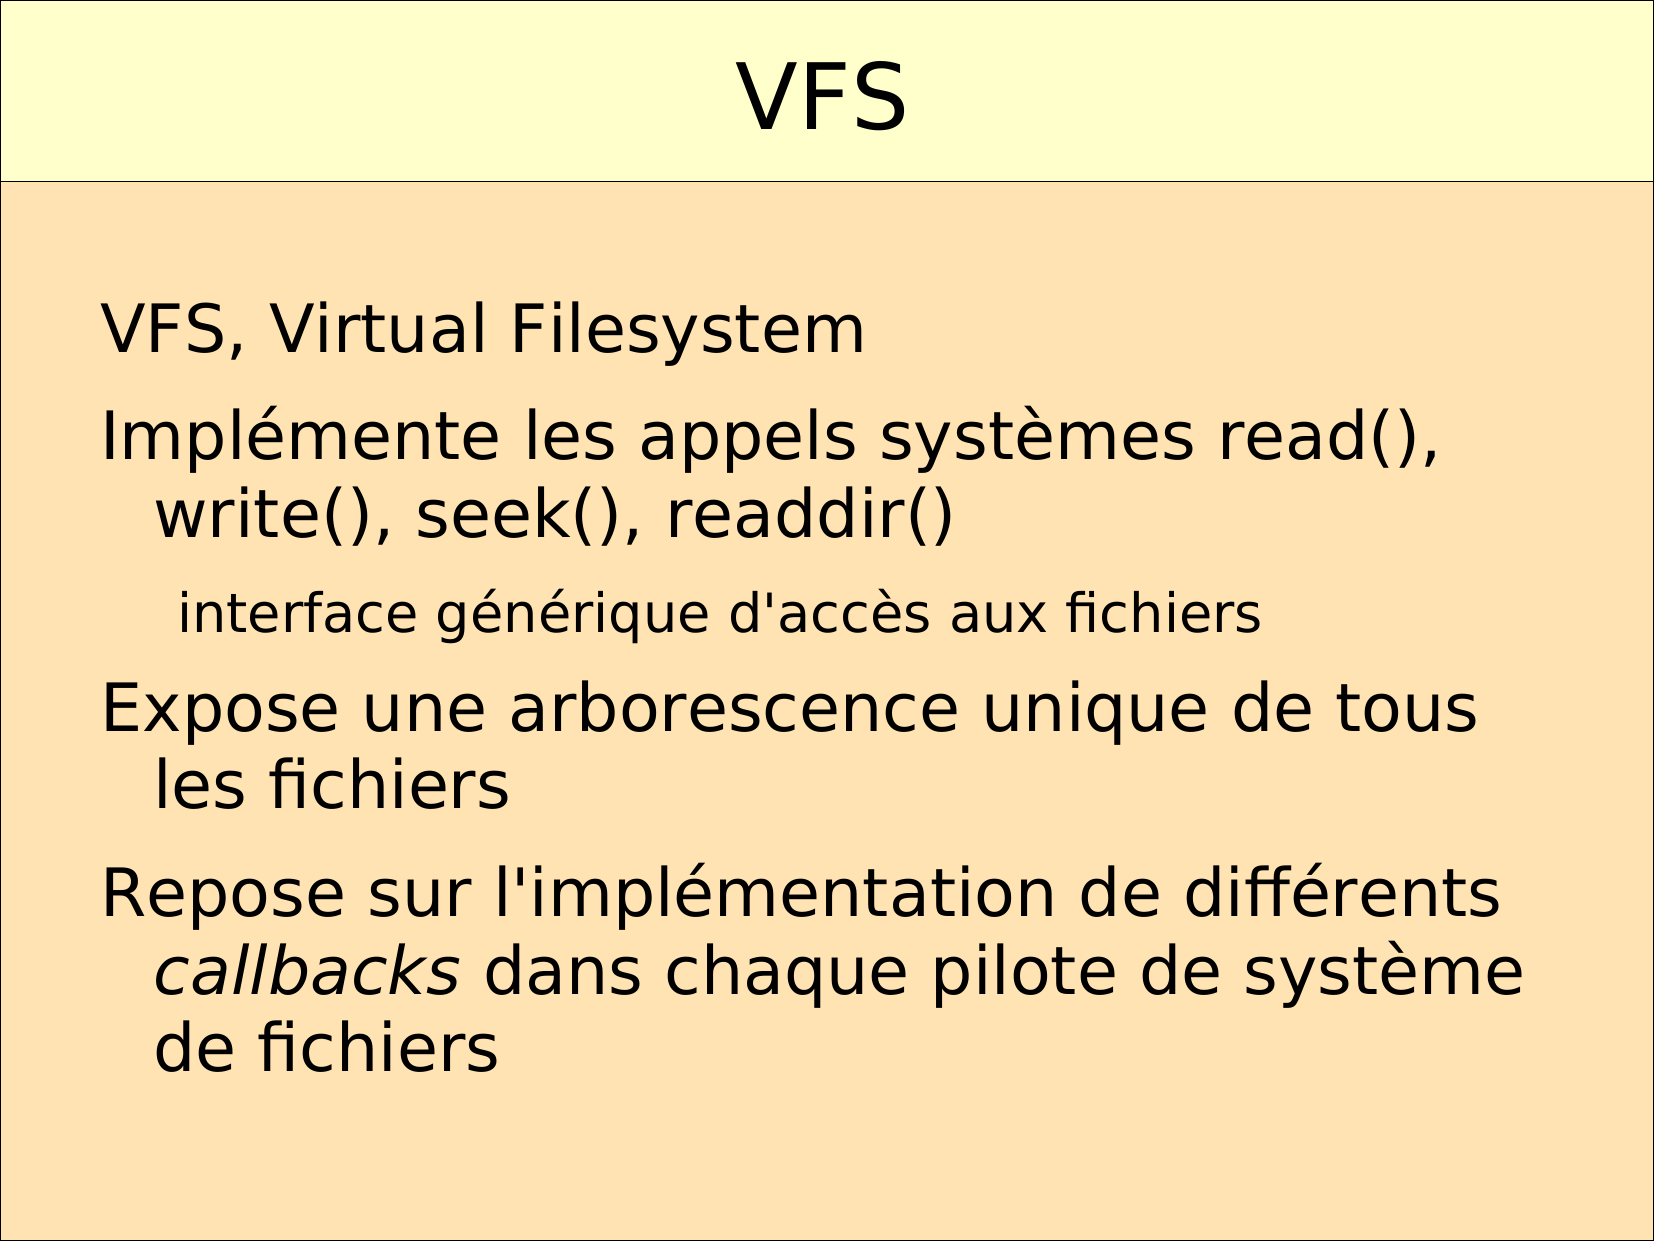

# VFS
VFS, Virtual Filesystem
Implémente les appels systèmes read(), write(), seek(), readdir()
interface générique d'accès aux fichiers
Expose une arborescence unique de tous les fichiers
Repose sur l'implémentation de différents callbacks dans chaque pilote de système de fichiers